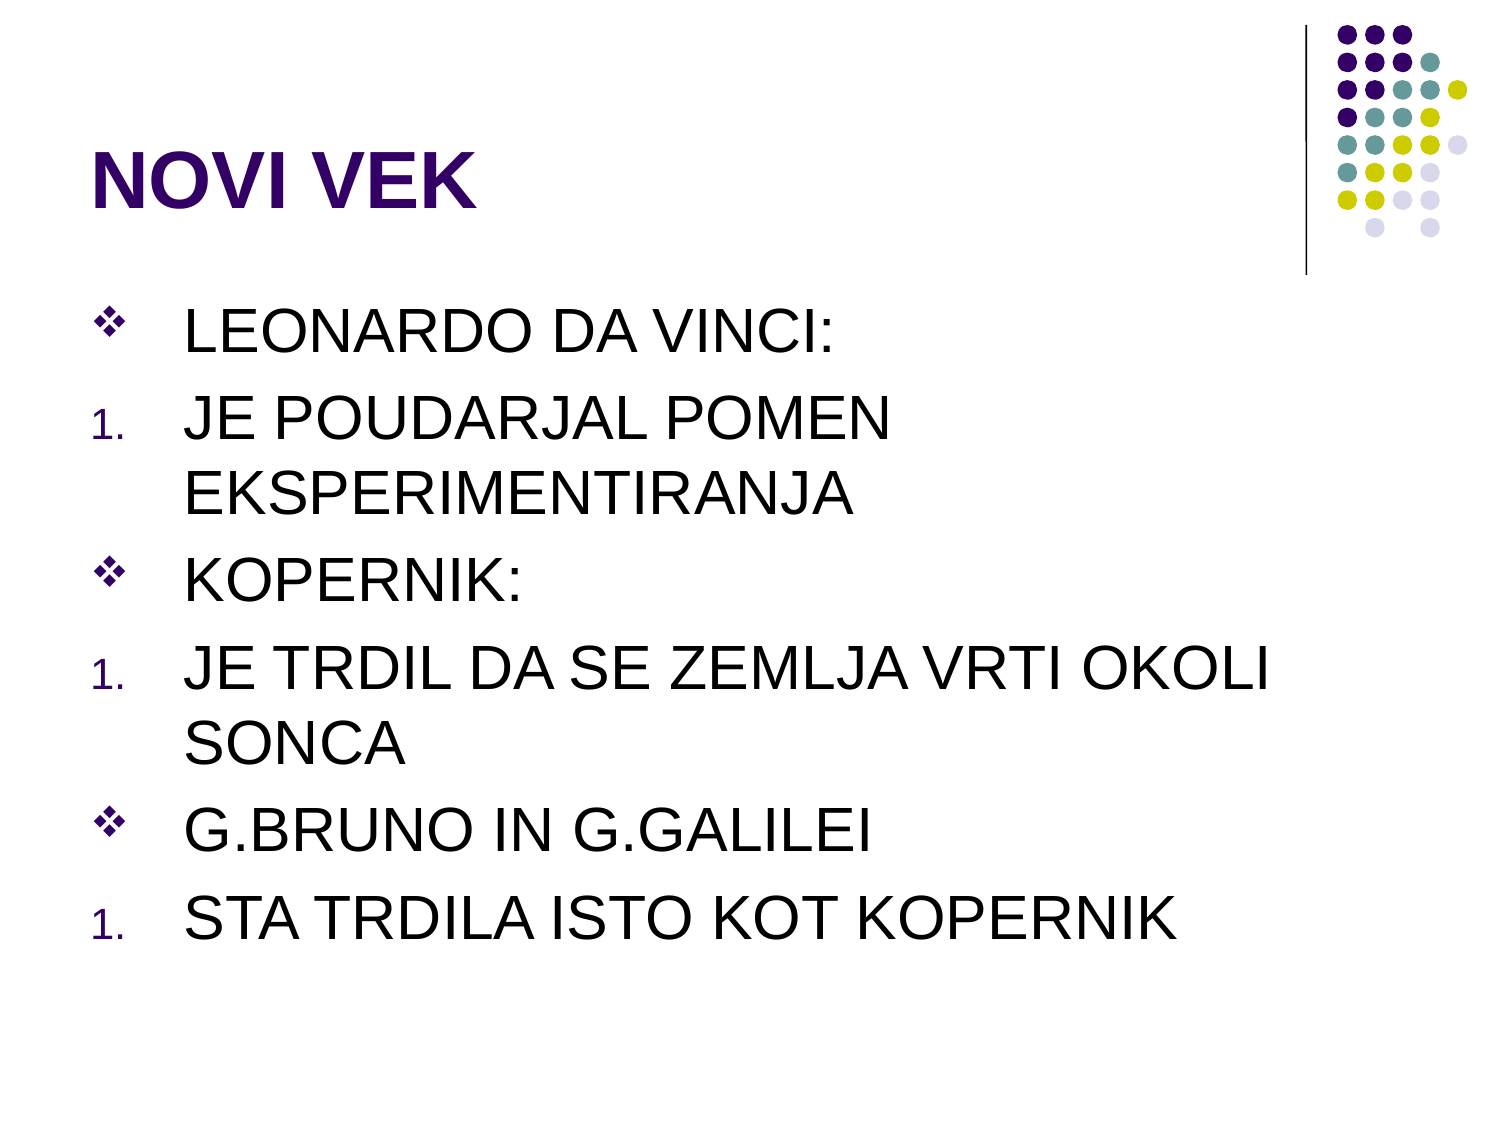

# NOVI VEK
LEONARDO DA VINCI:
JE POUDARJAL POMEN EKSPERIMENTIRANJA
KOPERNIK:
JE TRDIL DA SE ZEMLJA VRTI OKOLI SONCA
G.BRUNO IN G.GALILEI
STA TRDILA ISTO KOT KOPERNIK